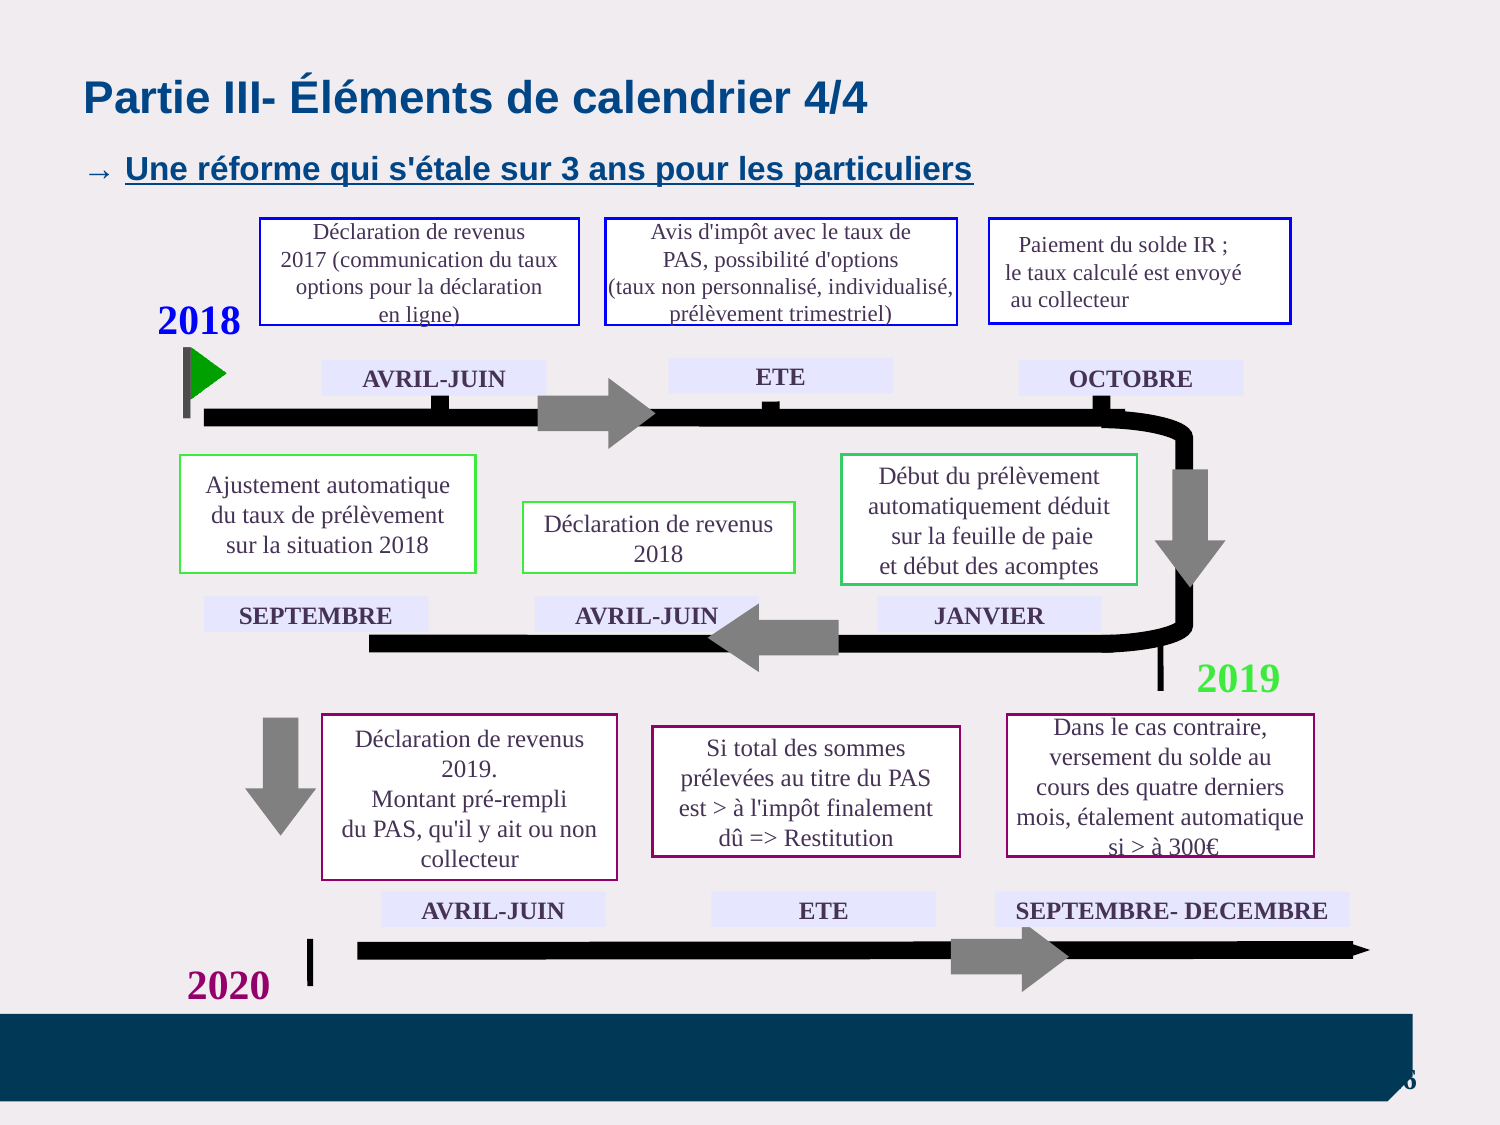

# Partie III- Éléments de calendrier 4/4
→ Une réforme qui s'étale sur 3 ans pour les particuliers
Avis d'impôt avec le taux de
PAS, possibilité d'options
(taux non personnalisé, individualisé,
prélèvement trimestriel)
Paiement du solde IR ;
le taux calculé est envoyé
 au collecteur
Déclaration de revenus
2017 (communication du taux
options pour la déclaration
en ligne)
2018
ETE
AVRIL-JUIN
OCTOBRE
Ajustement automatique
du taux de prélèvement
sur la situation 2018
Début du prélèvement
automatiquement déduit
 sur la feuille de paie
et début des acomptes
Déclaration de revenus
2018
SEPTEMBRE
AVRIL-JUIN
JANVIER
2019
Déclaration de revenus
2019.
Montant pré-rempli
du PAS, qu'il y ait ou non
collecteur
Dans le cas contraire,
versement du solde au
cours des quatre derniers
mois, étalement automatique
 si > à 300€
Si total des sommes
prélevées au titre du PAS
est > à l'impôt finalement
dû => Restitution
AVRIL-JUIN
ETE
SEPTEMBRE- DECEMBRE
2020